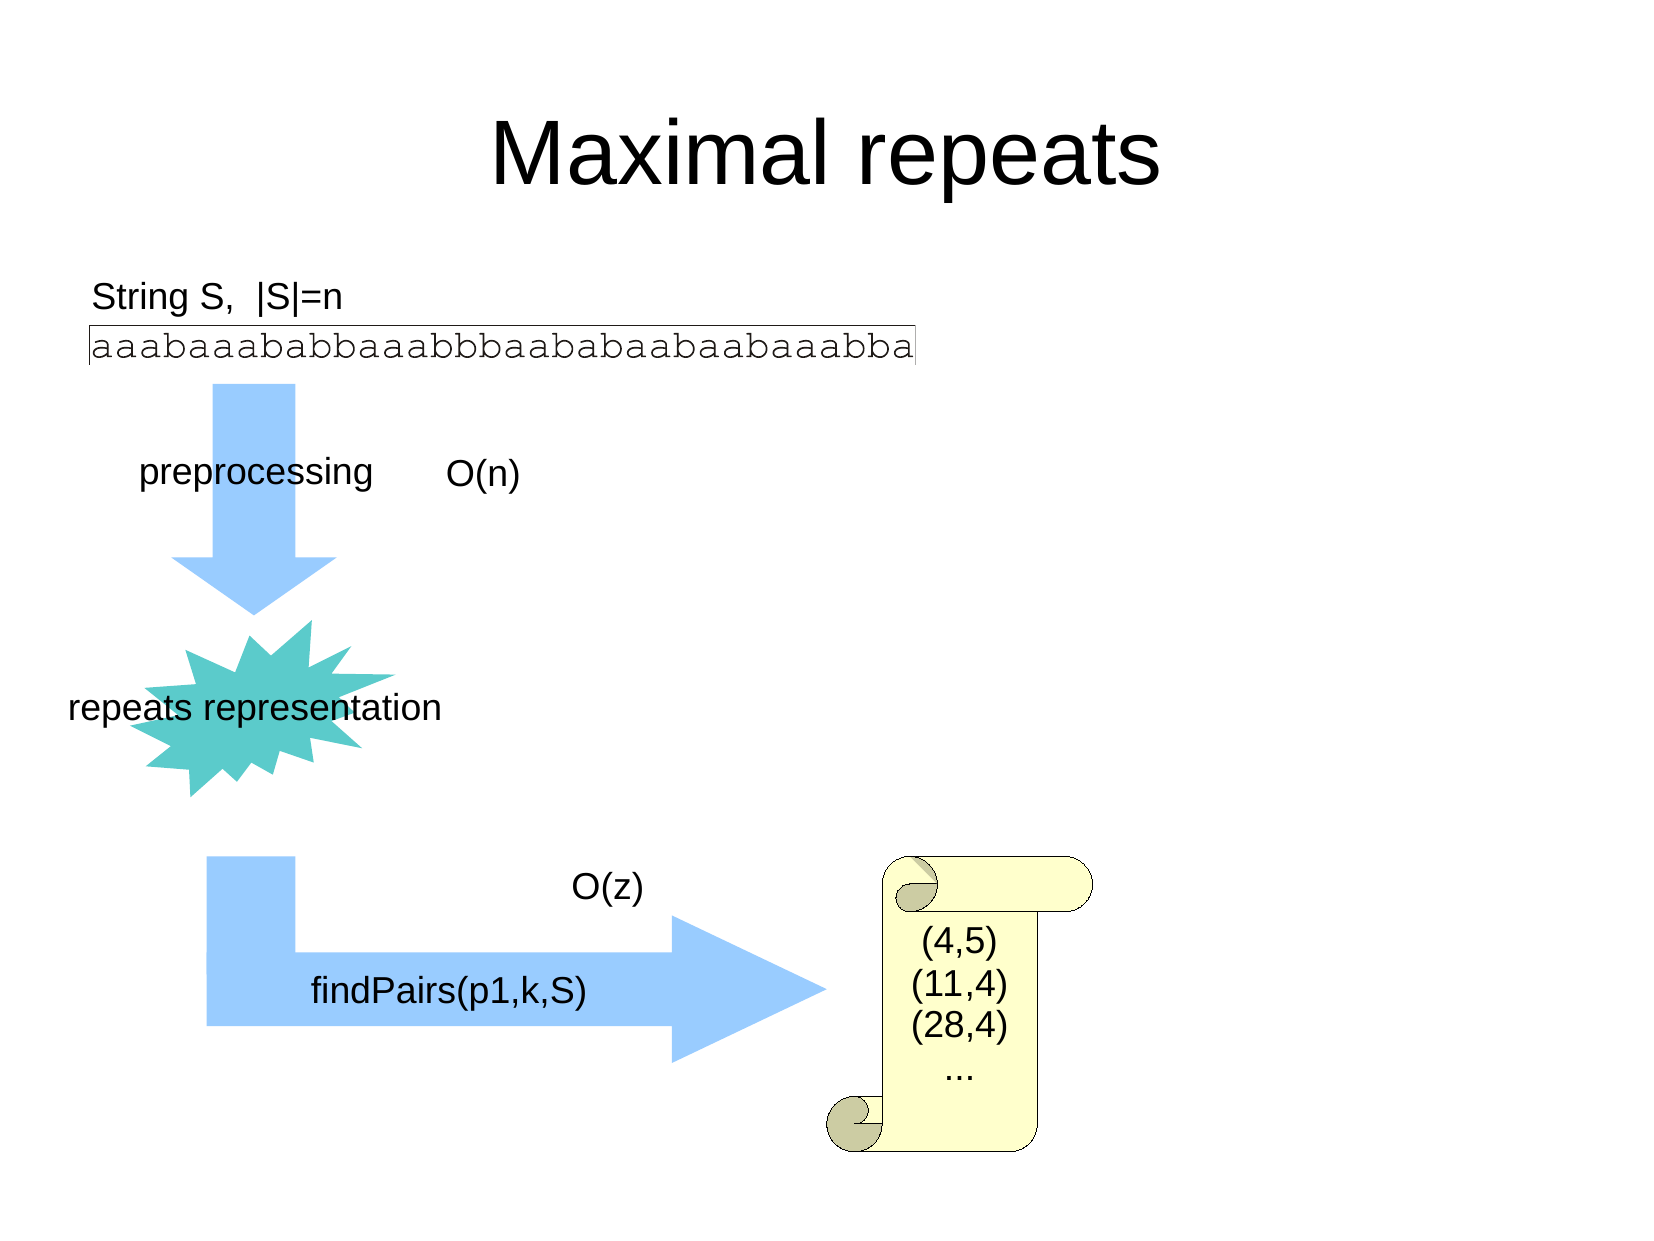

# Maximal repeats
String S, |S|=n
preprocessing
O(n)
repeats representation
(4,5)
(11,4)
(28,4)
...
O(z)
findPairs(p1,k,S)